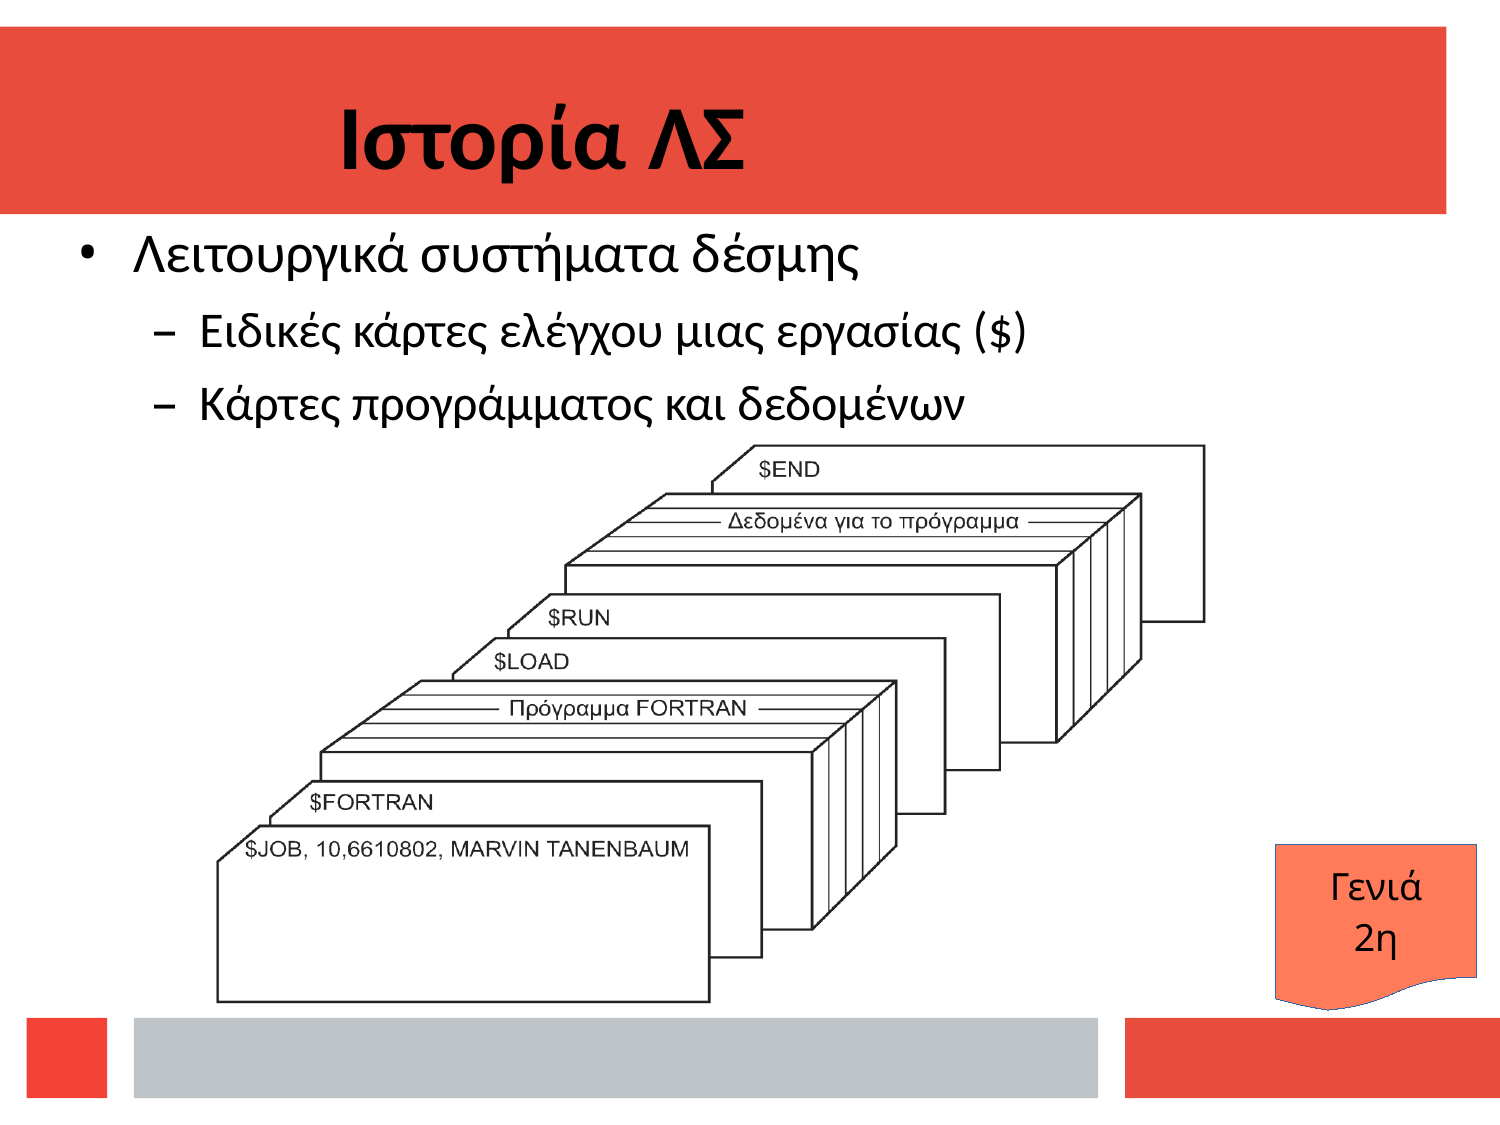

# Ιστορία ΛΣ
Λειτουργικά συστήματα δέσμης
Ειδικές κάρτες ελέγχου μιας εργασίας ($)
Κάρτες προγράμματος και δεδομένων
Γενιά
2η